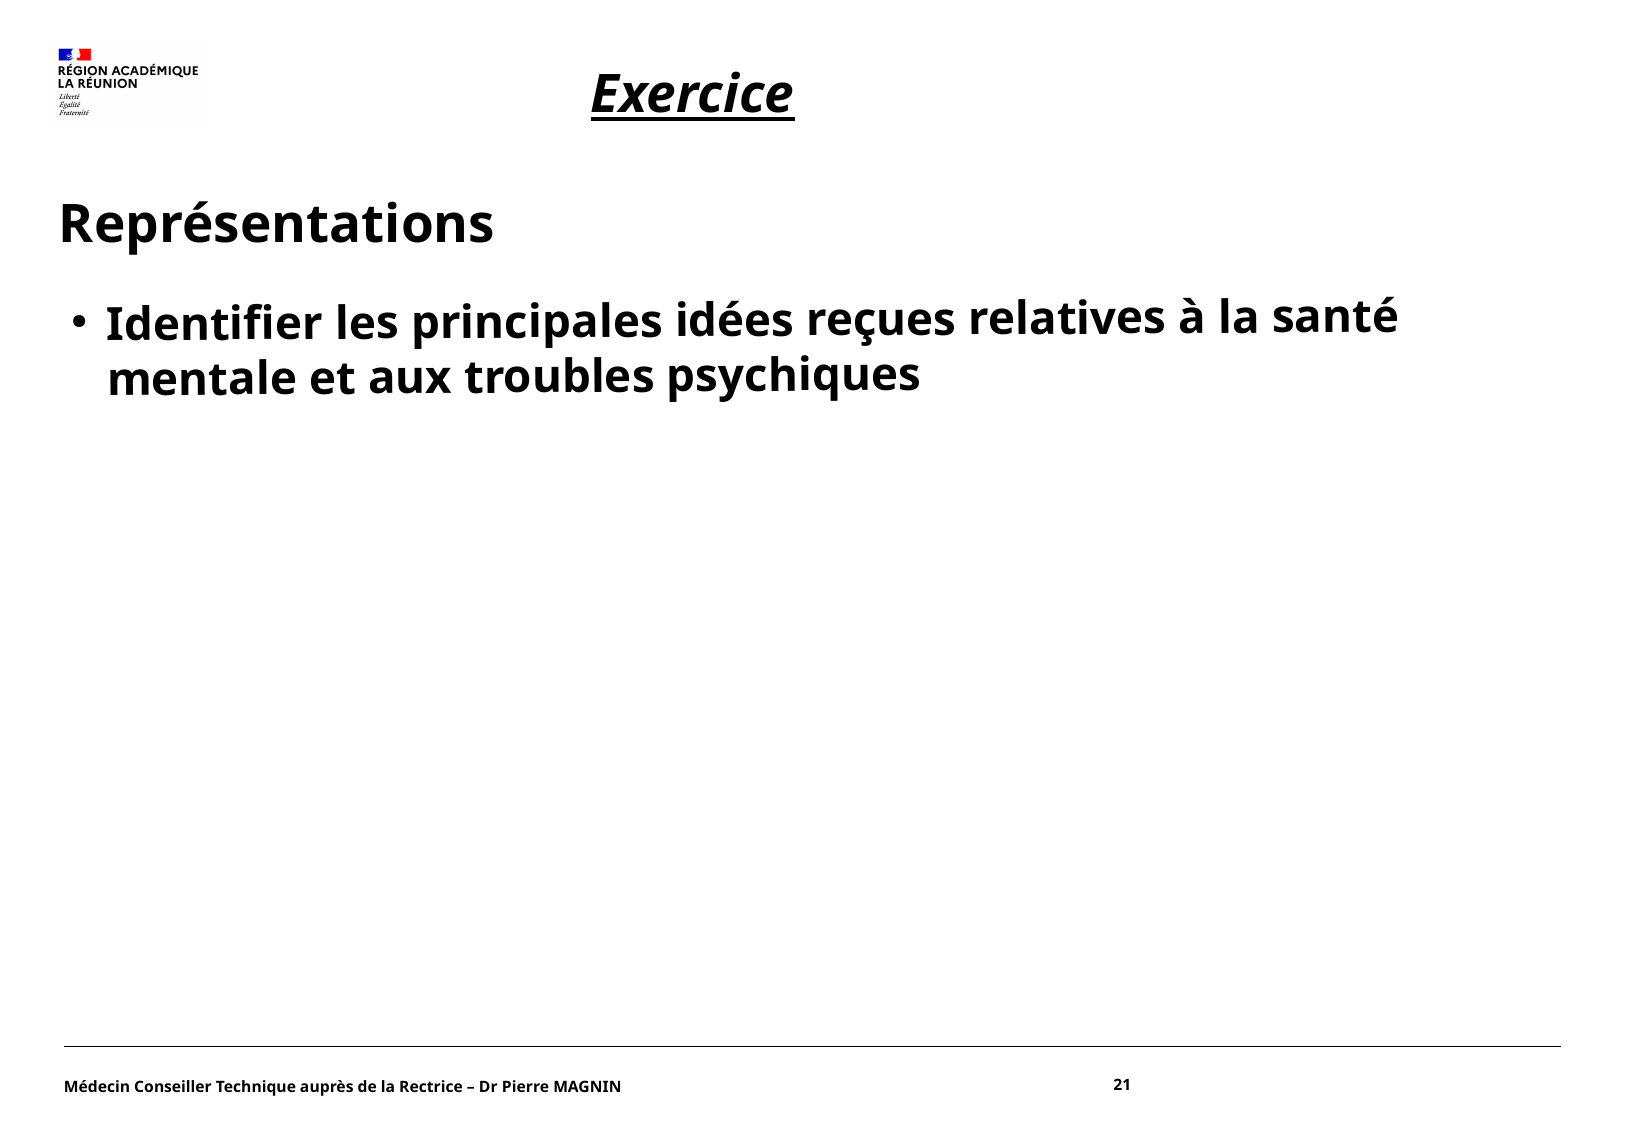

Exercice
# Représentations
Identifier les principales idées reçues relatives à la santé mentale et aux troubles psychiques
Médecin Conseiller Technique auprès de la Rectrice – Dr Pierre MAGNIN